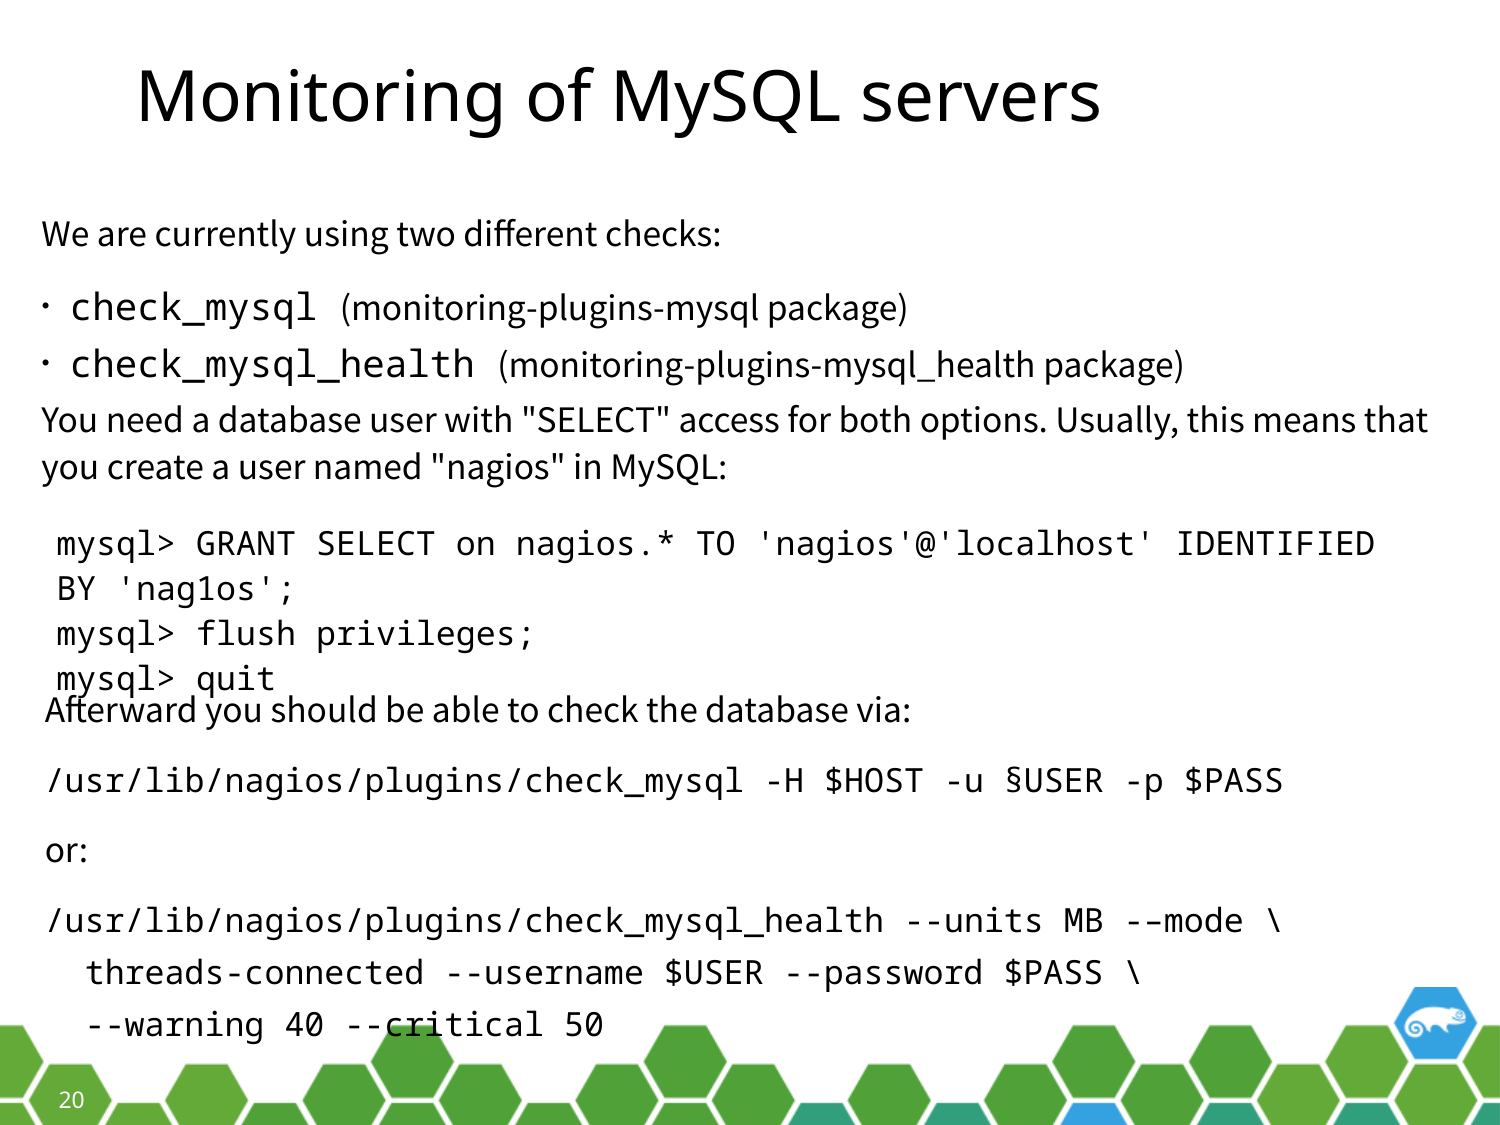

# Monitoring of MySQL servers
We are currently using two different checks:
check_mysql (monitoring-plugins-mysql package)
check_mysql_health (monitoring-plugins-mysql_health package)
You need a database user with "SELECT" access for both options. Usually, this means that you create a user named "nagios" in MySQL:
mysql> GRANT SELECT on nagios.* TO 'nagios'@'localhost' IDENTIFIED BY 'nag1os';
mysql> flush privileges;
mysql> quit
Afterward you should be able to check the database via:
/usr/lib/nagios/plugins/check_mysql -H $HOST -u §USER -p $PASS
or:
/usr/lib/nagios/plugins/check_mysql_health --units MB -–mode \
 threads-connected --username $USER --password $PASS \
 --warning 40 --critical 50